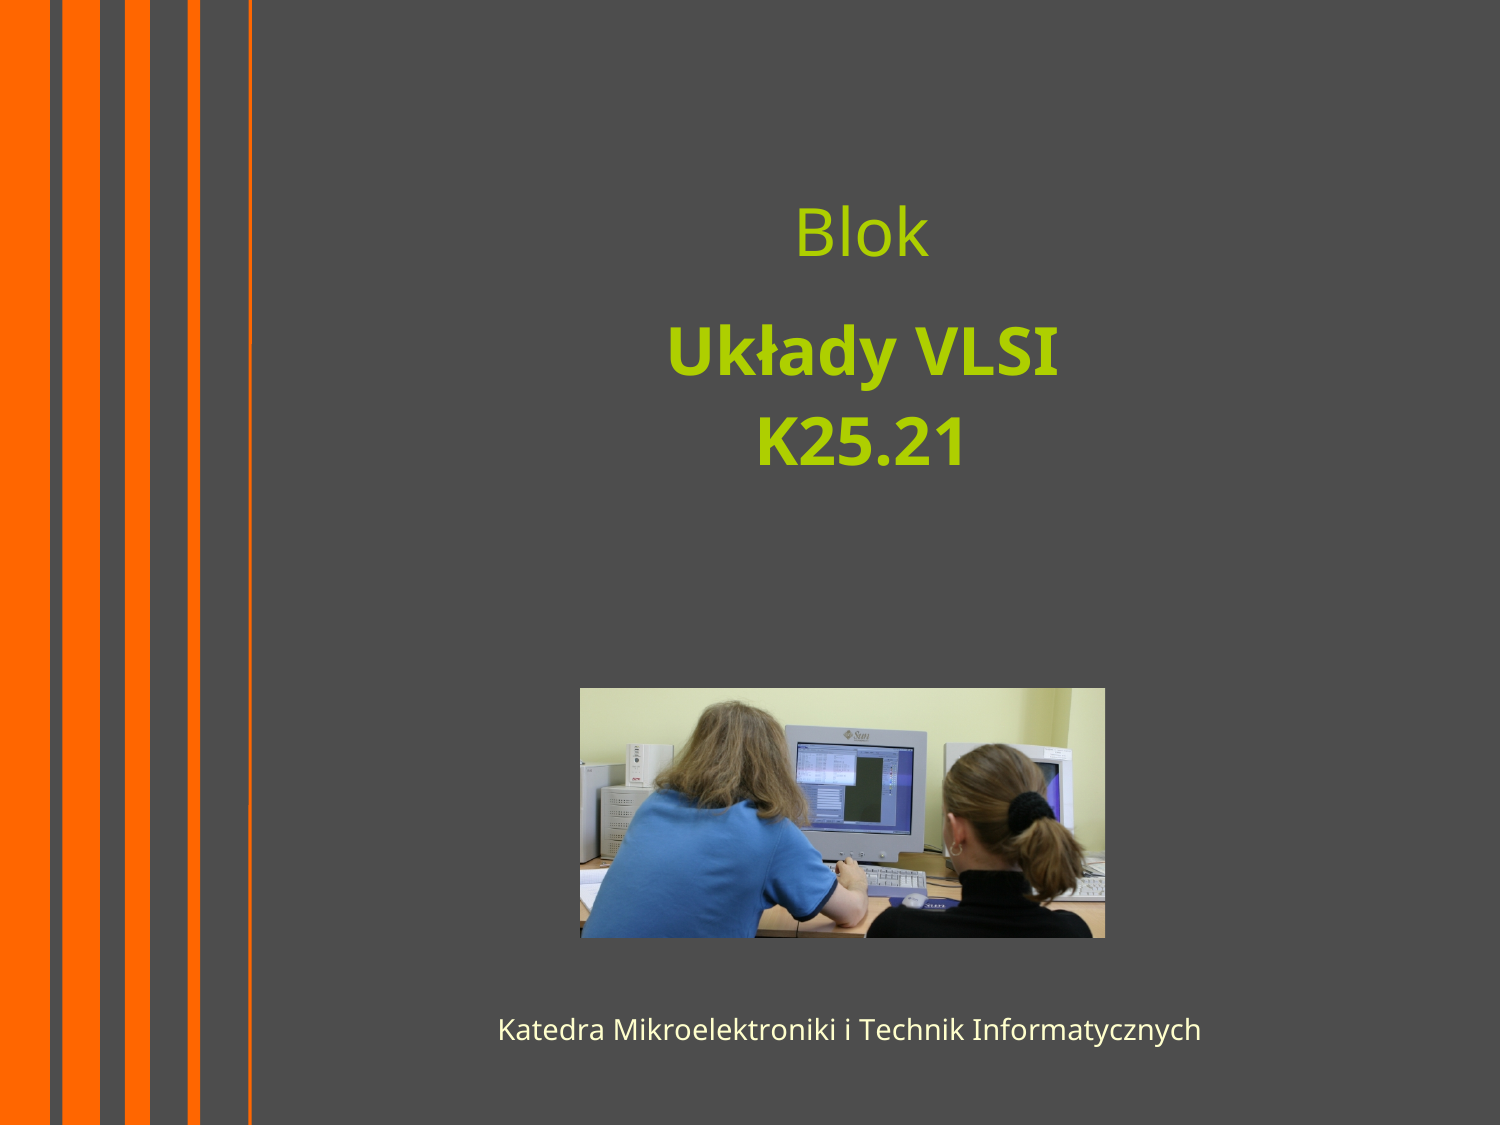

# Blok Układy VLSI K25.21
Katedra Mikroelektroniki i Technik Informatycznych